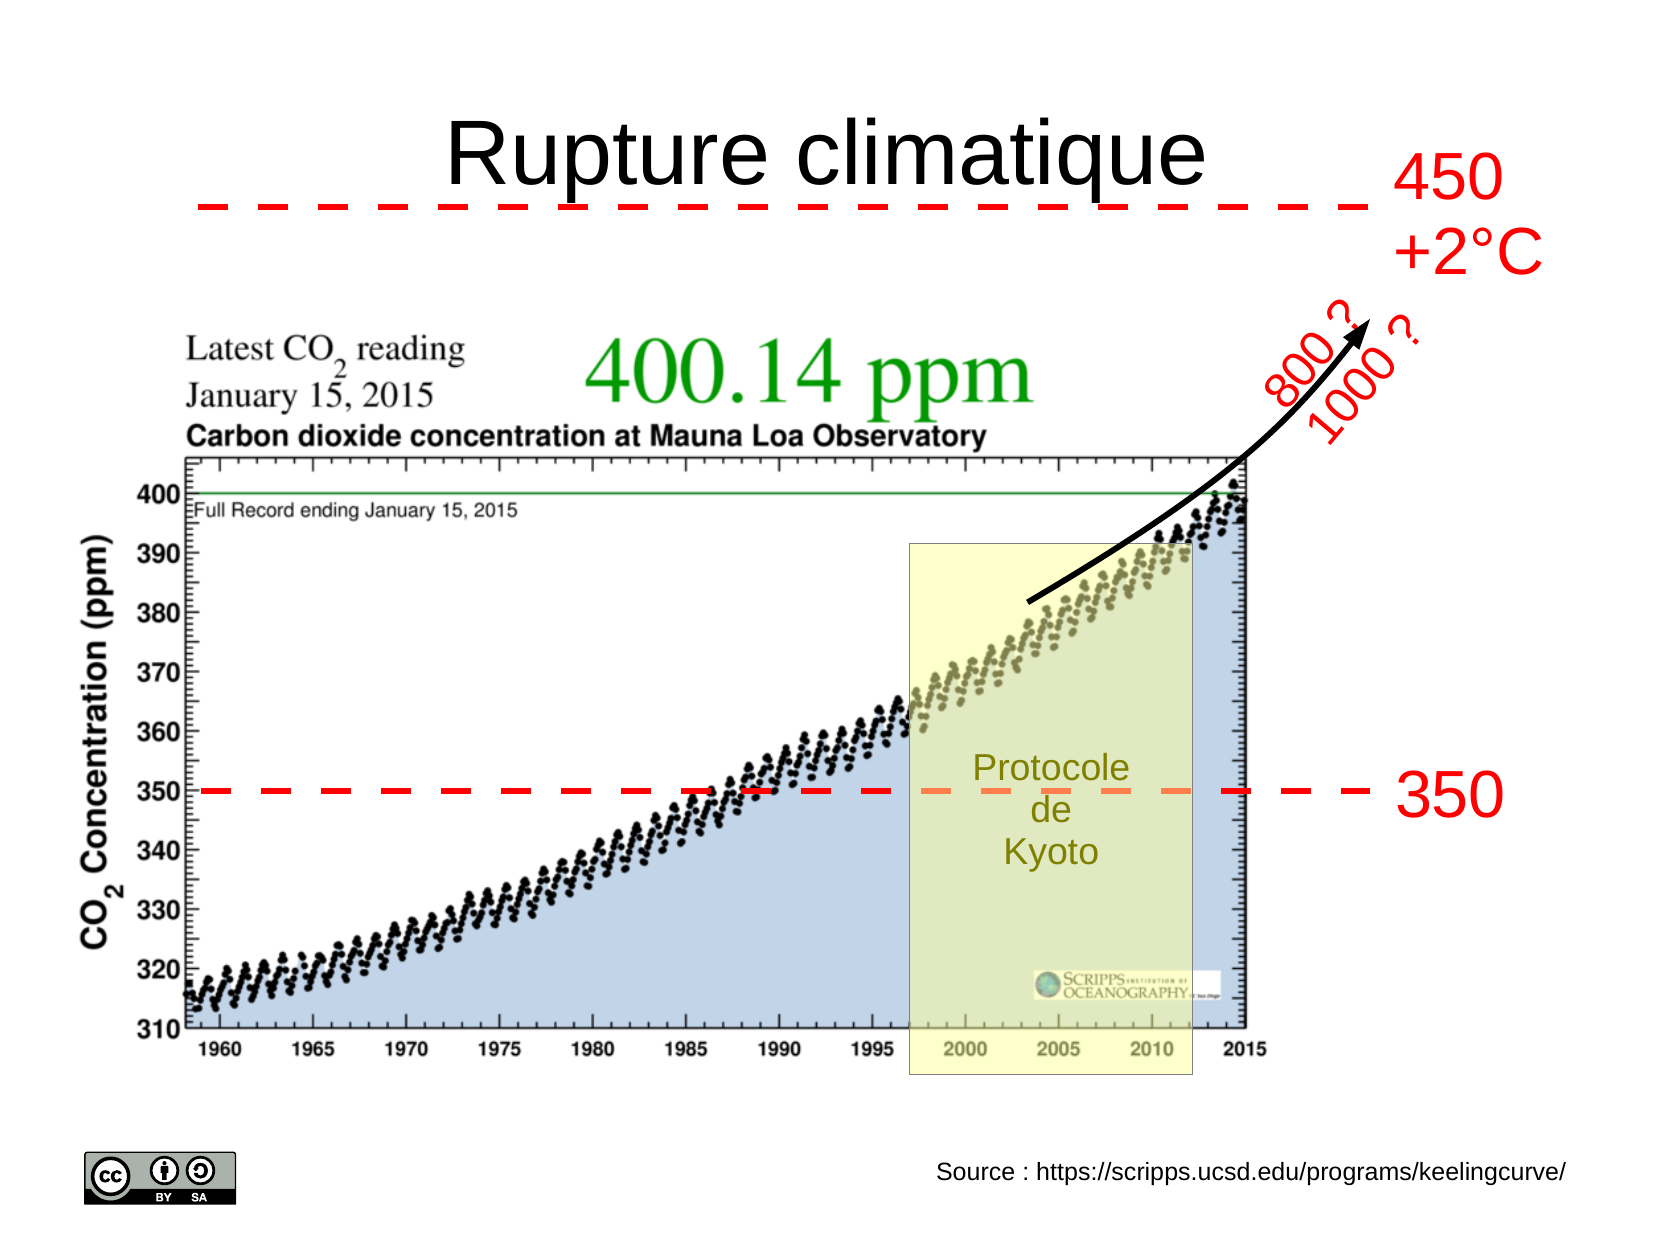

# Rupture climatique
450
+2°C
800 ?
1000 ?
Protocole
de
Kyoto
350
Source : https://scripps.ucsd.edu/programs/keelingcurve/